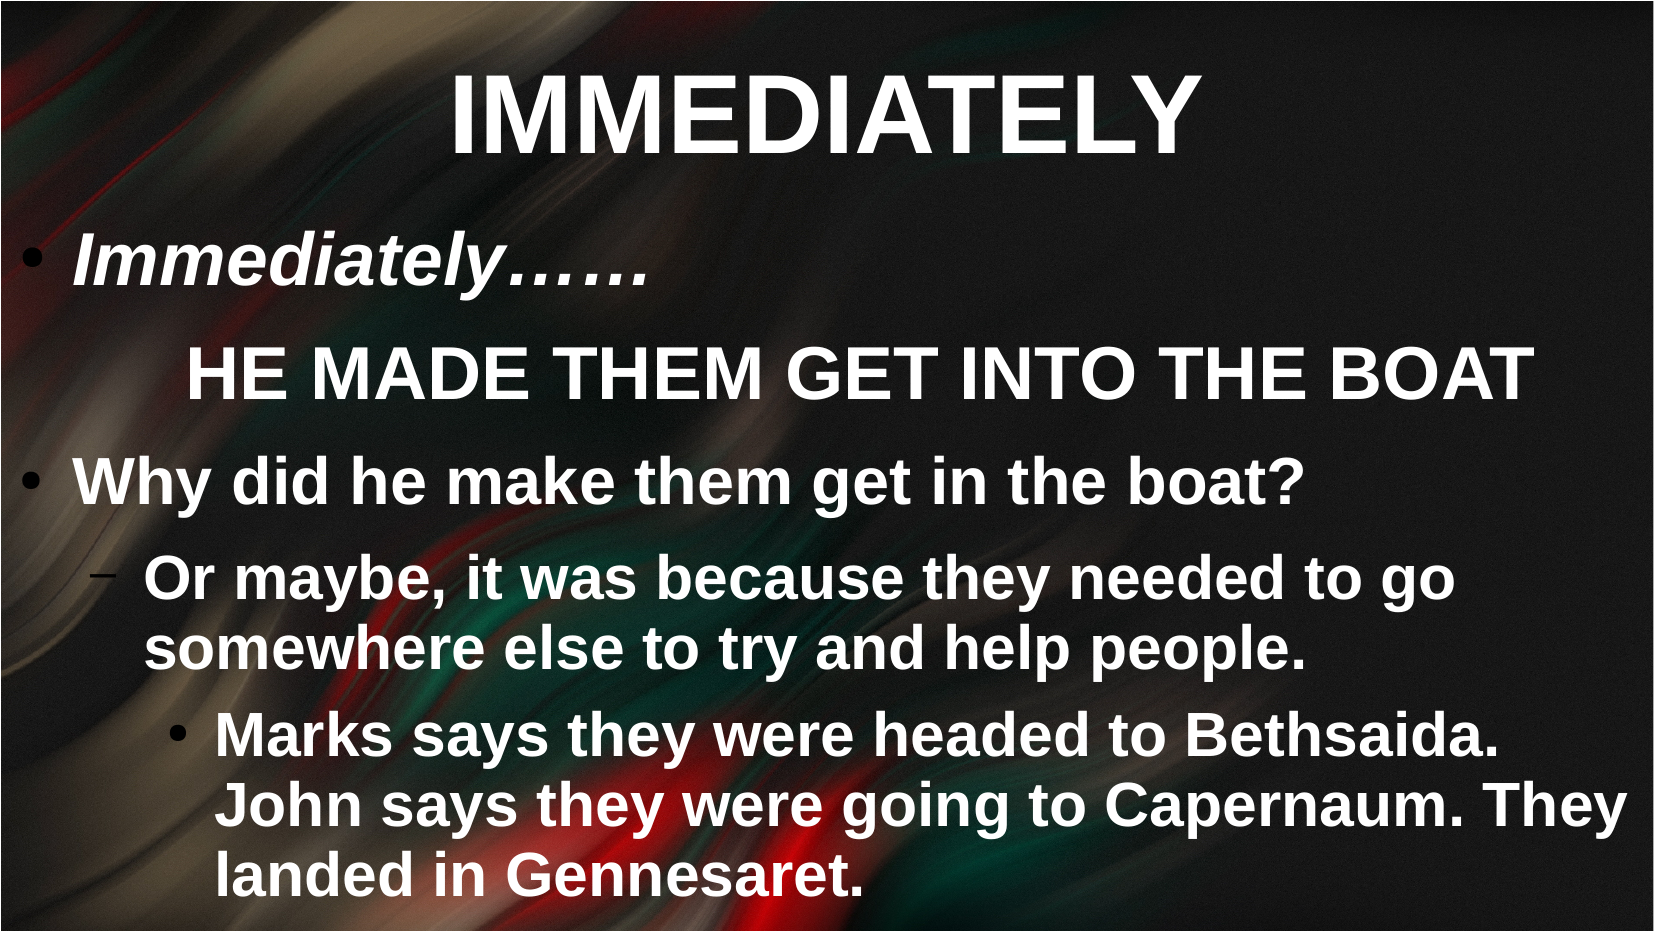

# IMMEDIATELY
Immediately……
HE MADE THEM GET INTO THE BOAT
Why did he make them get in the boat?
Or maybe, it was because they needed to go somewhere else to try and help people.
Marks says they were headed to Bethsaida. John says they were going to Capernaum. They landed in Gennesaret.